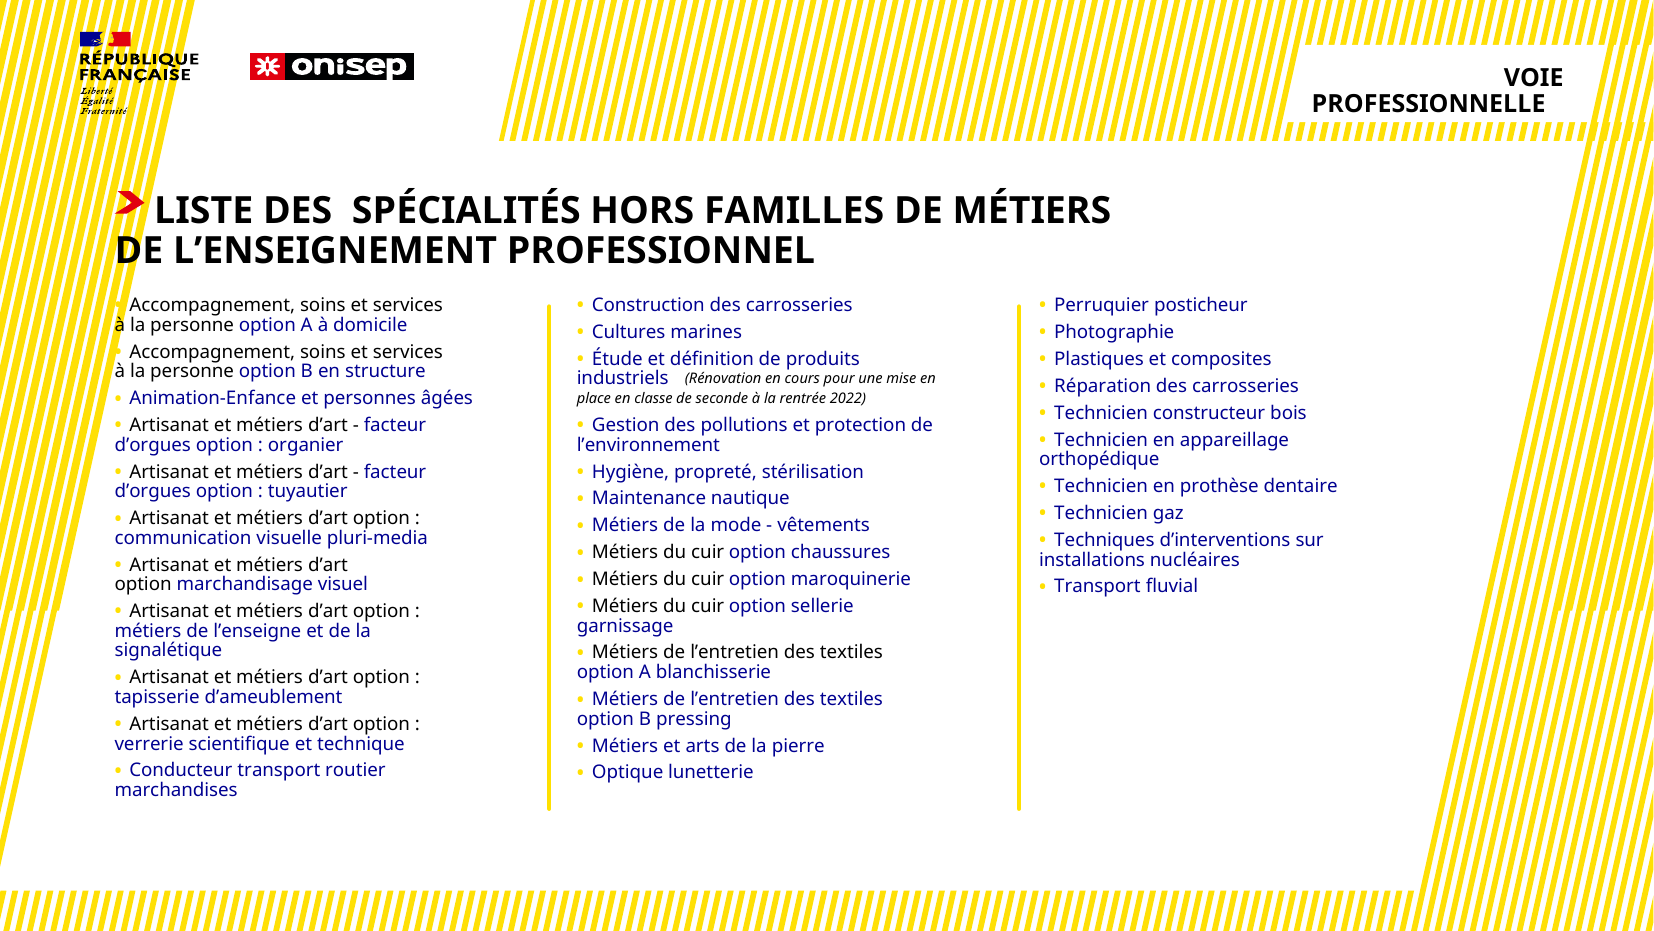

VOIE
PROFESSIONNELLE
 LISTE DES SPÉCIALITÉS HORS FAMILLES DE MÉTIERS
DE L’ENSEIGNEMENT PROFESSIONNEL
 Accompagnement, soins et services
 Construction des carrosseries
 Perruquier posticheur
•
•
•
à la personne option A à domicile
 Cultures marines
 Photographie
•
•
 Accompagnement, soins et services
•
 Étude et définition de produits
 Plastiques et composites
•
•
à la personne option B en structure
industriels
(Rénovation en cours pour une mise en
 Réparation des carrosseries
•
 Animation-Enfance et personnes âgées
•
place en classe de seconde à la rentrée 2022)
 Technicien constructeur bois
•
 Artisanat et métiers d’art - facteur
 Gestion des pollutions et protection de
•
•
 Technicien en appareillage
•
d’orgues option : organier
l’environnement
orthopédique
 Artisanat et métiers d’art - facteur
 Hygiène, propreté, stérilisation
•
•
 Technicien en prothèse dentaire
•
d’orgues option : tuyautier
 Maintenance nautique
•
 Technicien gaz
•
 Artisanat et métiers d’art option :
•
 Métiers de la mode - vêtements
•
communication visuelle pluri-media
 Techniques d’interventions sur
•
 Métiers du cuir option chaussures
•
installations nucléaires
 Artisanat et métiers d’art
•
 Métiers du cuir option maroquinerie
•
option marchandisage visuel
 Transport fluvial
•
 Métiers du cuir option sellerie
•
 Artisanat et métiers d’art option :
•
garnissage
métiers de l’enseigne et de la
signalétique
 Métiers de l’entretien des textiles
•
option A blanchisserie
 Artisanat et métiers d’art option :
•
tapisserie d’ameublement
 Métiers de l’entretien des textiles
•
option B pressing
 Artisanat et métiers d’art option :
•
verrerie scientifique et technique
 Métiers et arts de la pierre
•
 Conducteur transport routier
•
 Optique lunetterie
•
marchandises